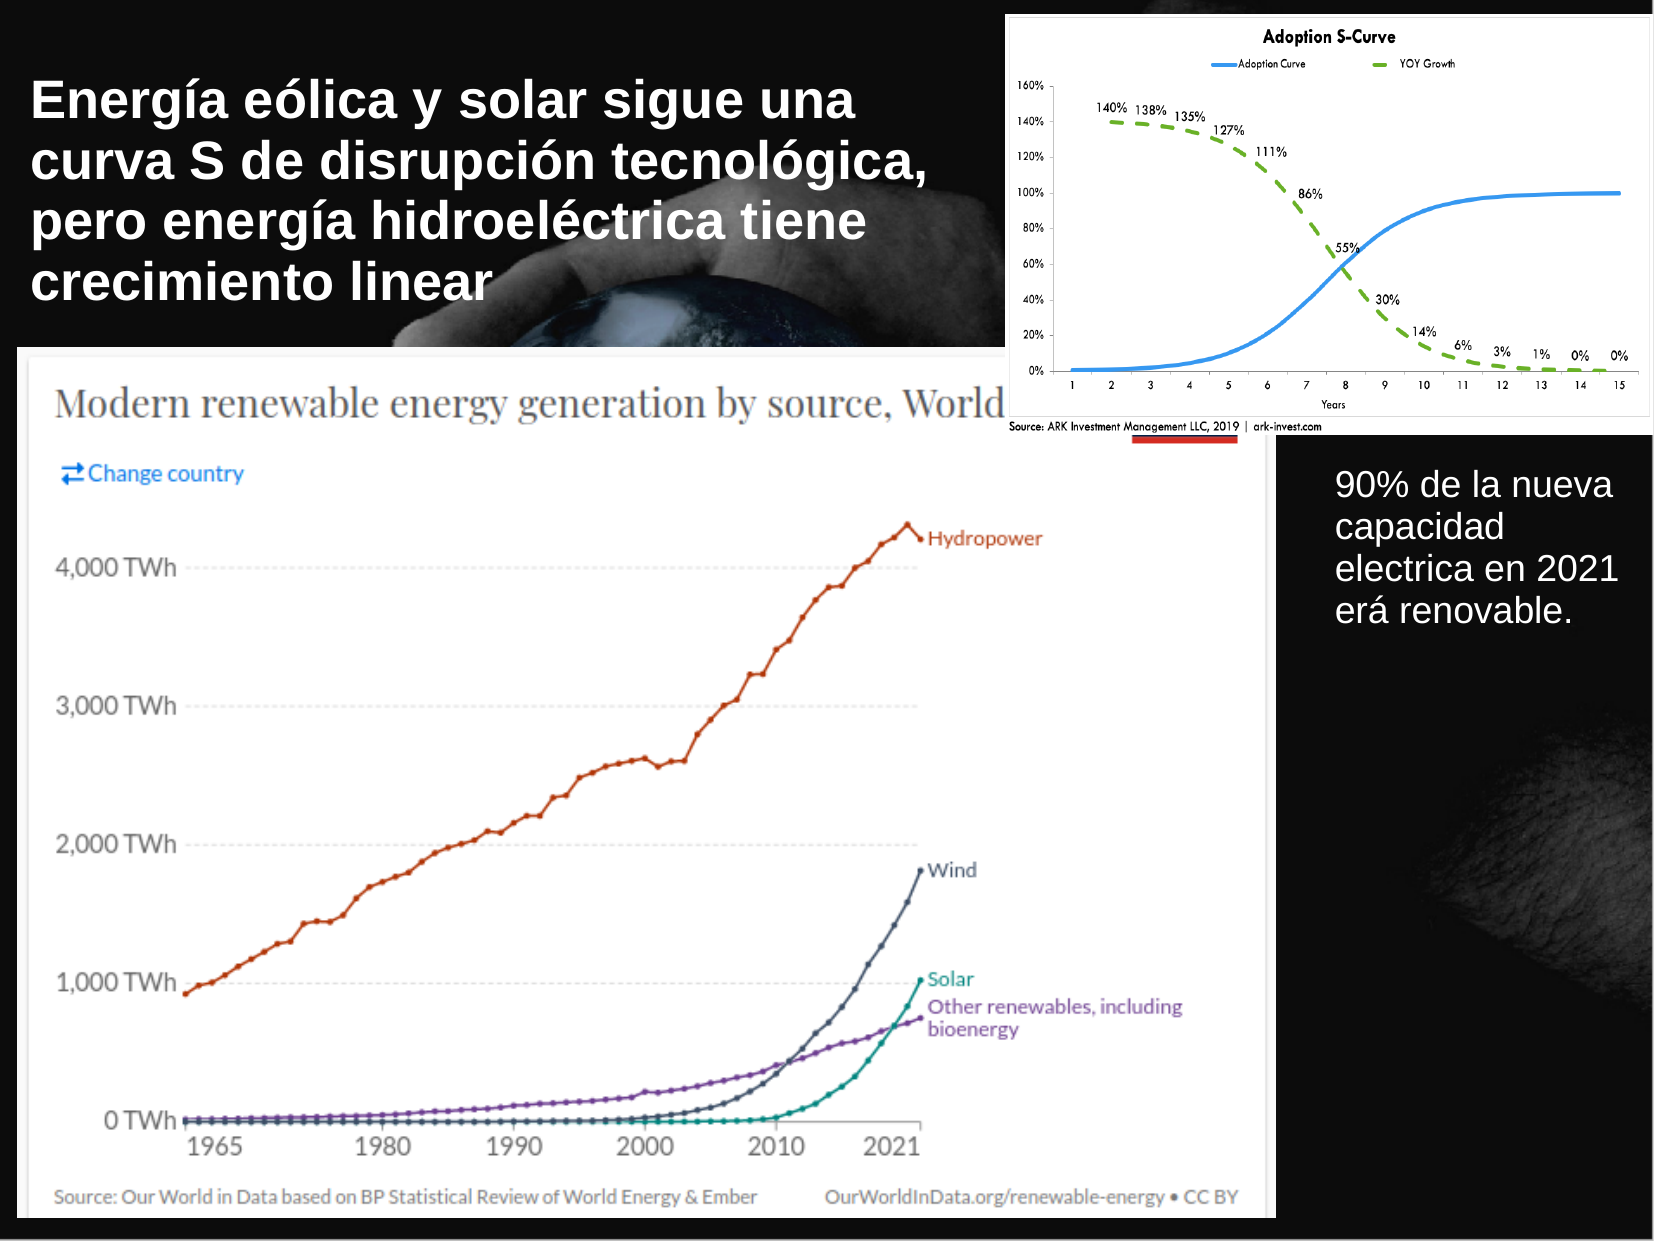

Energía eólica y solar sigue una curva S de disrupción tecnológica, pero energía hidroeléctrica tiene crecimiento linear
90% de la nueva capacidad electrica en 2021 erá renovable.